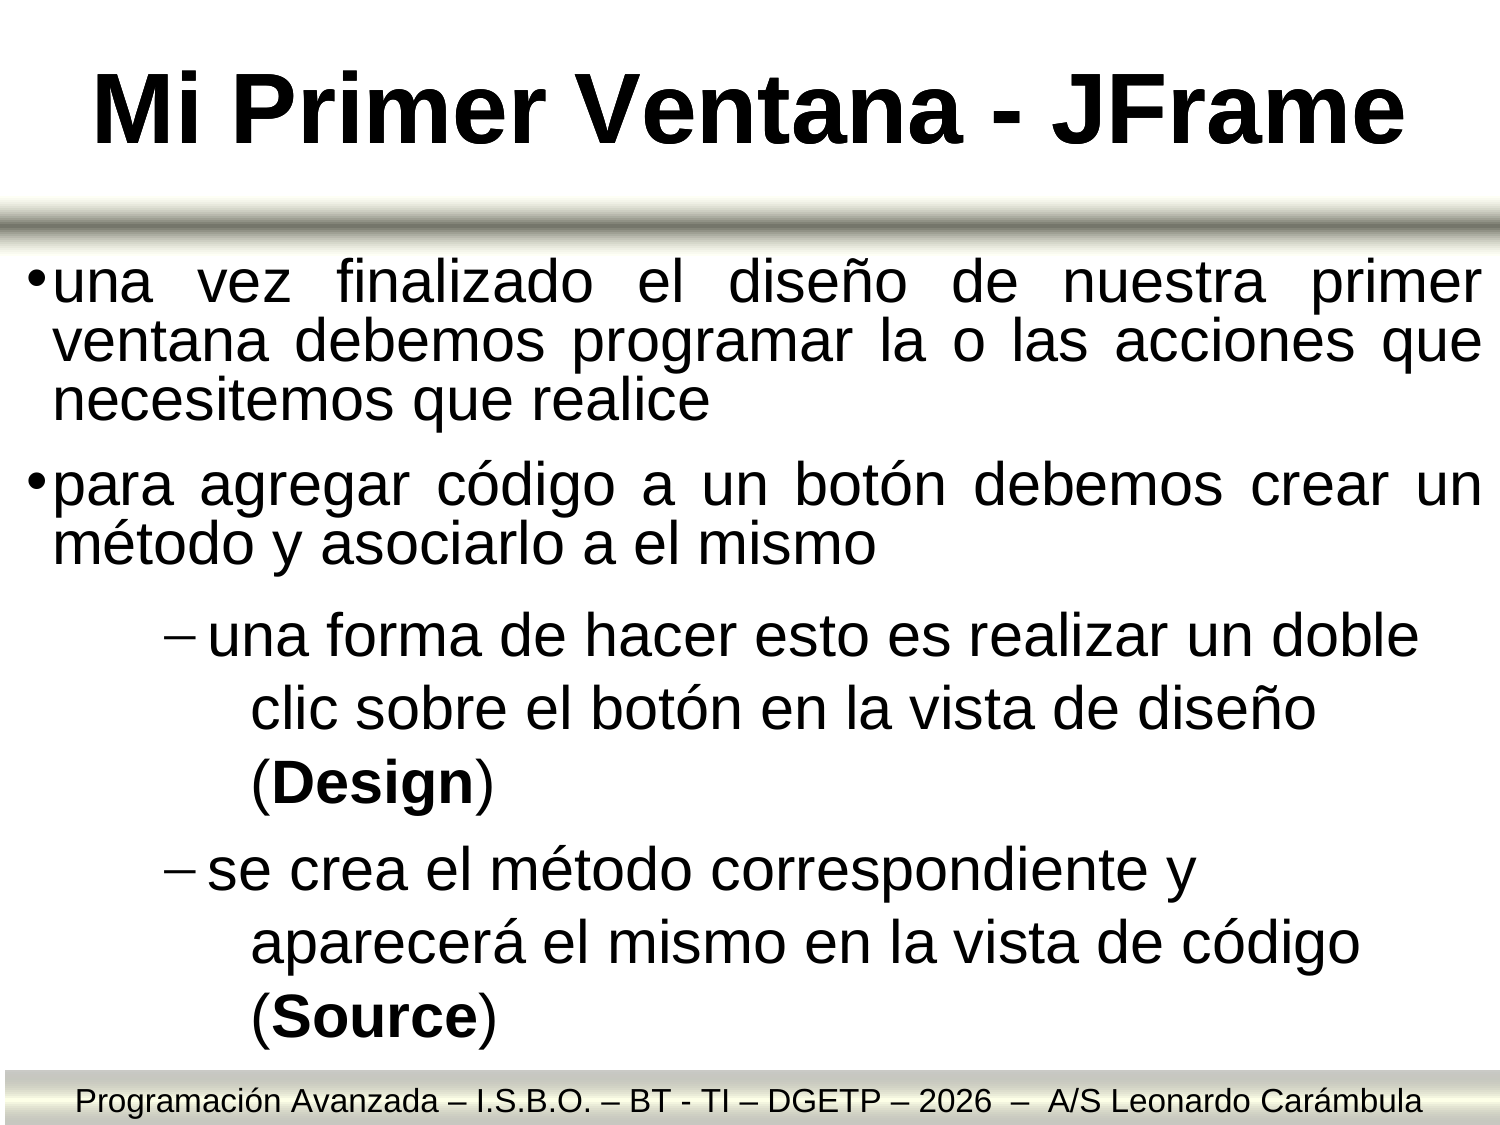

Mi Primer Ventana - JFrame
Mi Primer Ventana - JFrame
# una vez finalizado el diseño de nuestra primer ventana debemos programar la o las acciones que necesitemos que realice
para agregar código a un botón debemos crear un método y asociarlo a el mismo
una forma de hacer esto es realizar un doble clic sobre el botón en la vista de diseño (Design)
se crea el método correspondiente y aparecerá el mismo en la vista de código (Source)